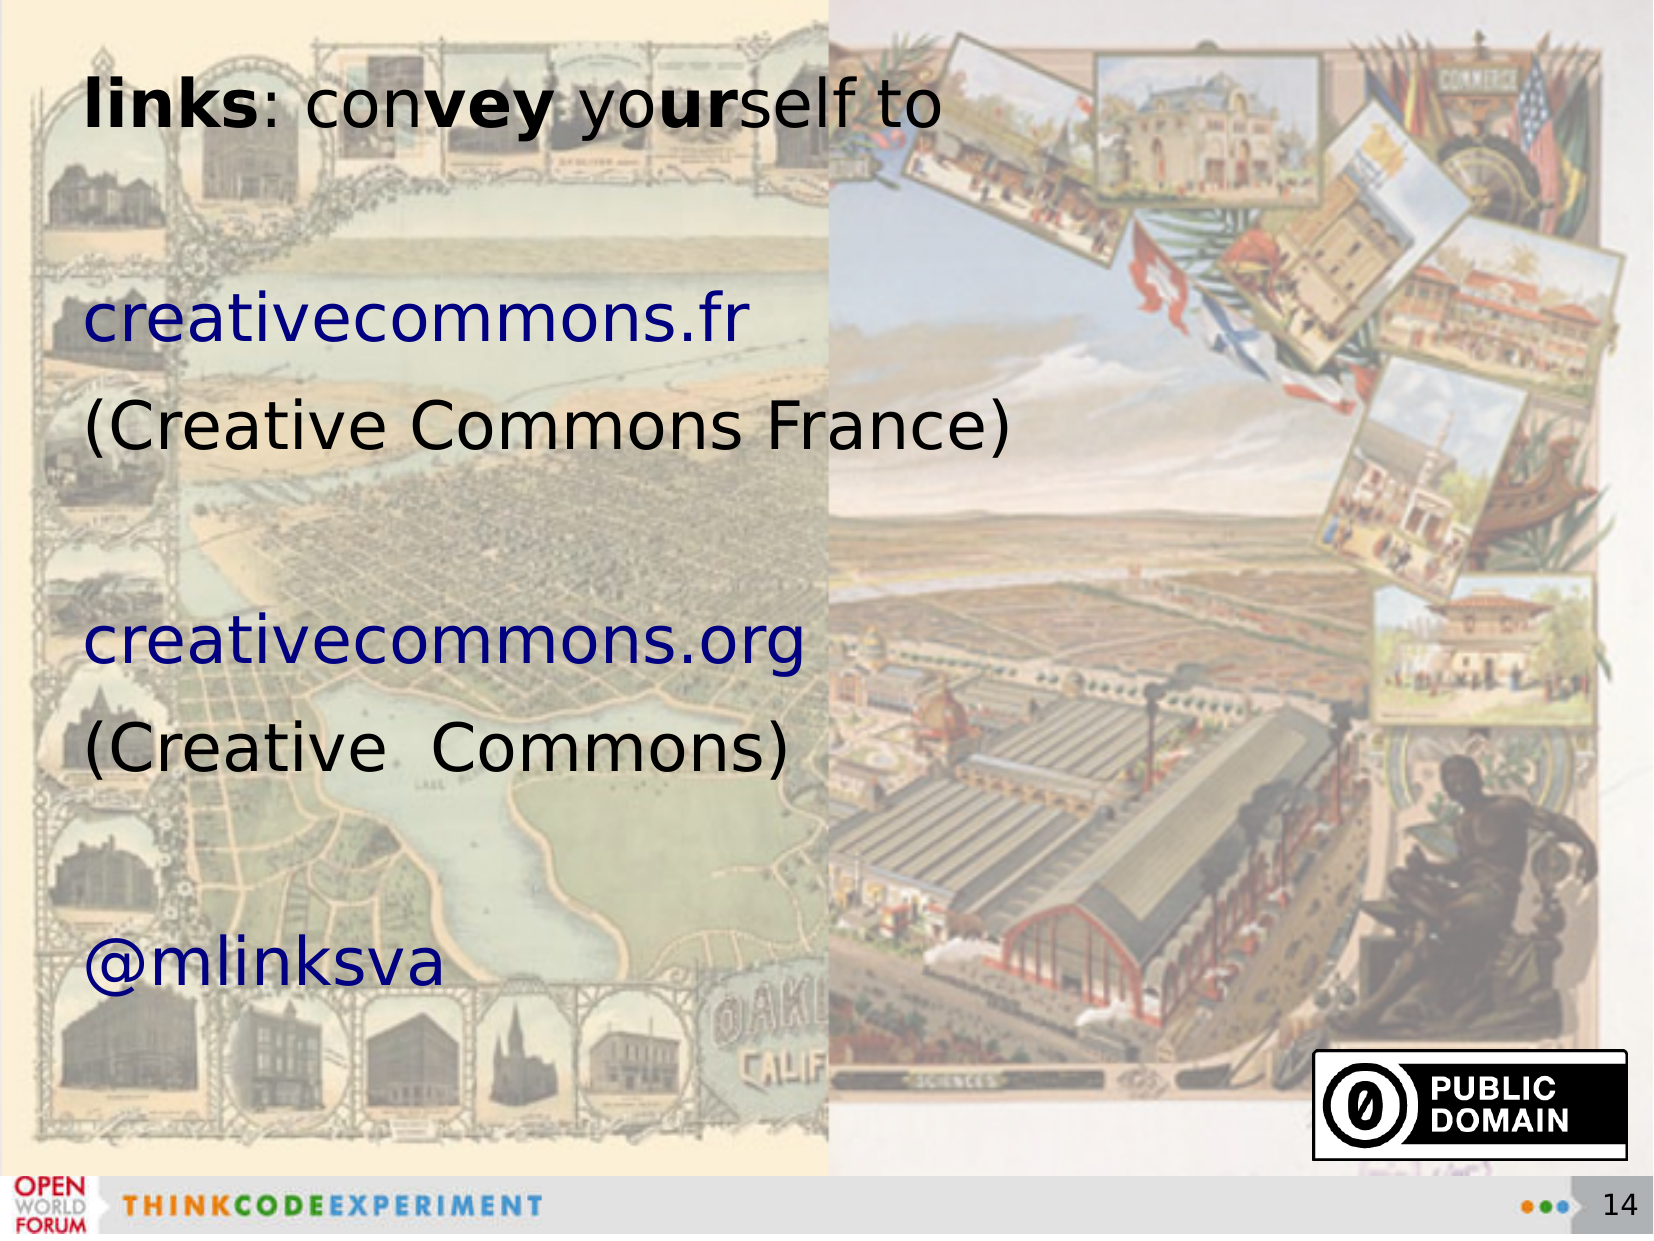

# links: convey yourself to
creativecommons.fr
(Creative Commons France)
creativecommons.org
(Creative Commons)
@mlinksva